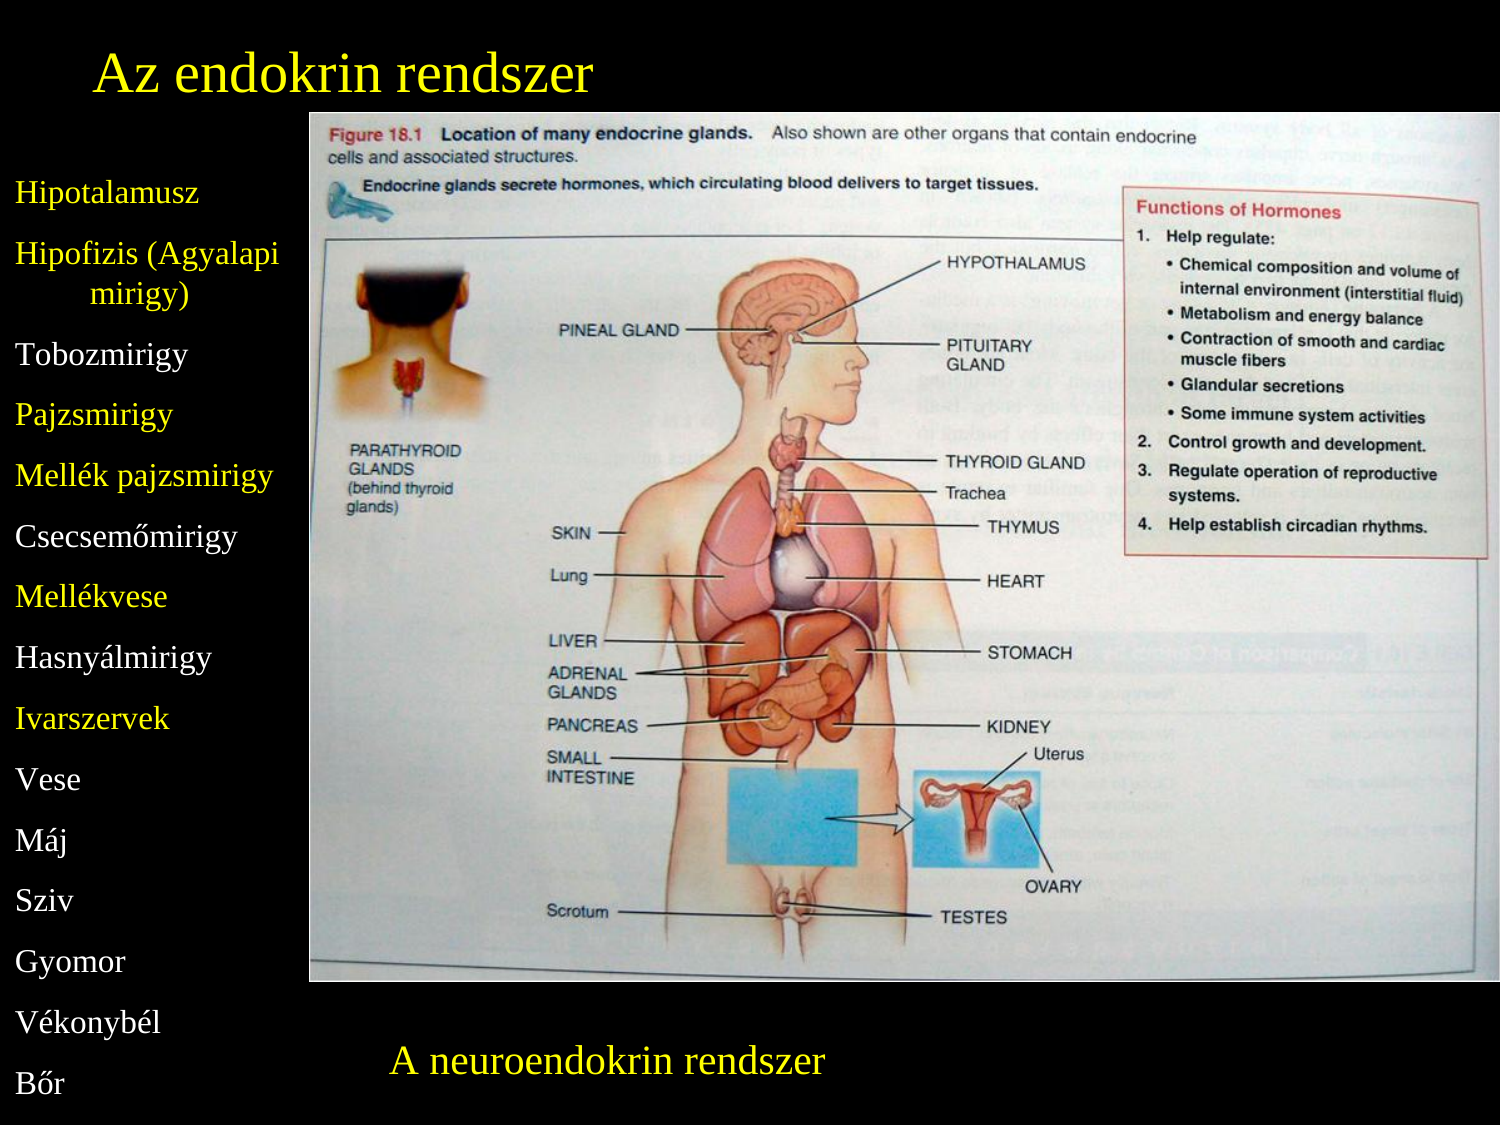

# Az endokrin rendszer
Hipotalamusz
Hipofizis (Agyalapi mirigy)
Tobozmirigy
Pajzsmirigy
Mellék pajzsmirigy
Csecsemőmirigy
Mellékvese
Hasnyálmirigy
Ivarszervek
Vese
Máj
Sziv
Gyomor
Vékonybél
Bőr
A neuroendokrin rendszer